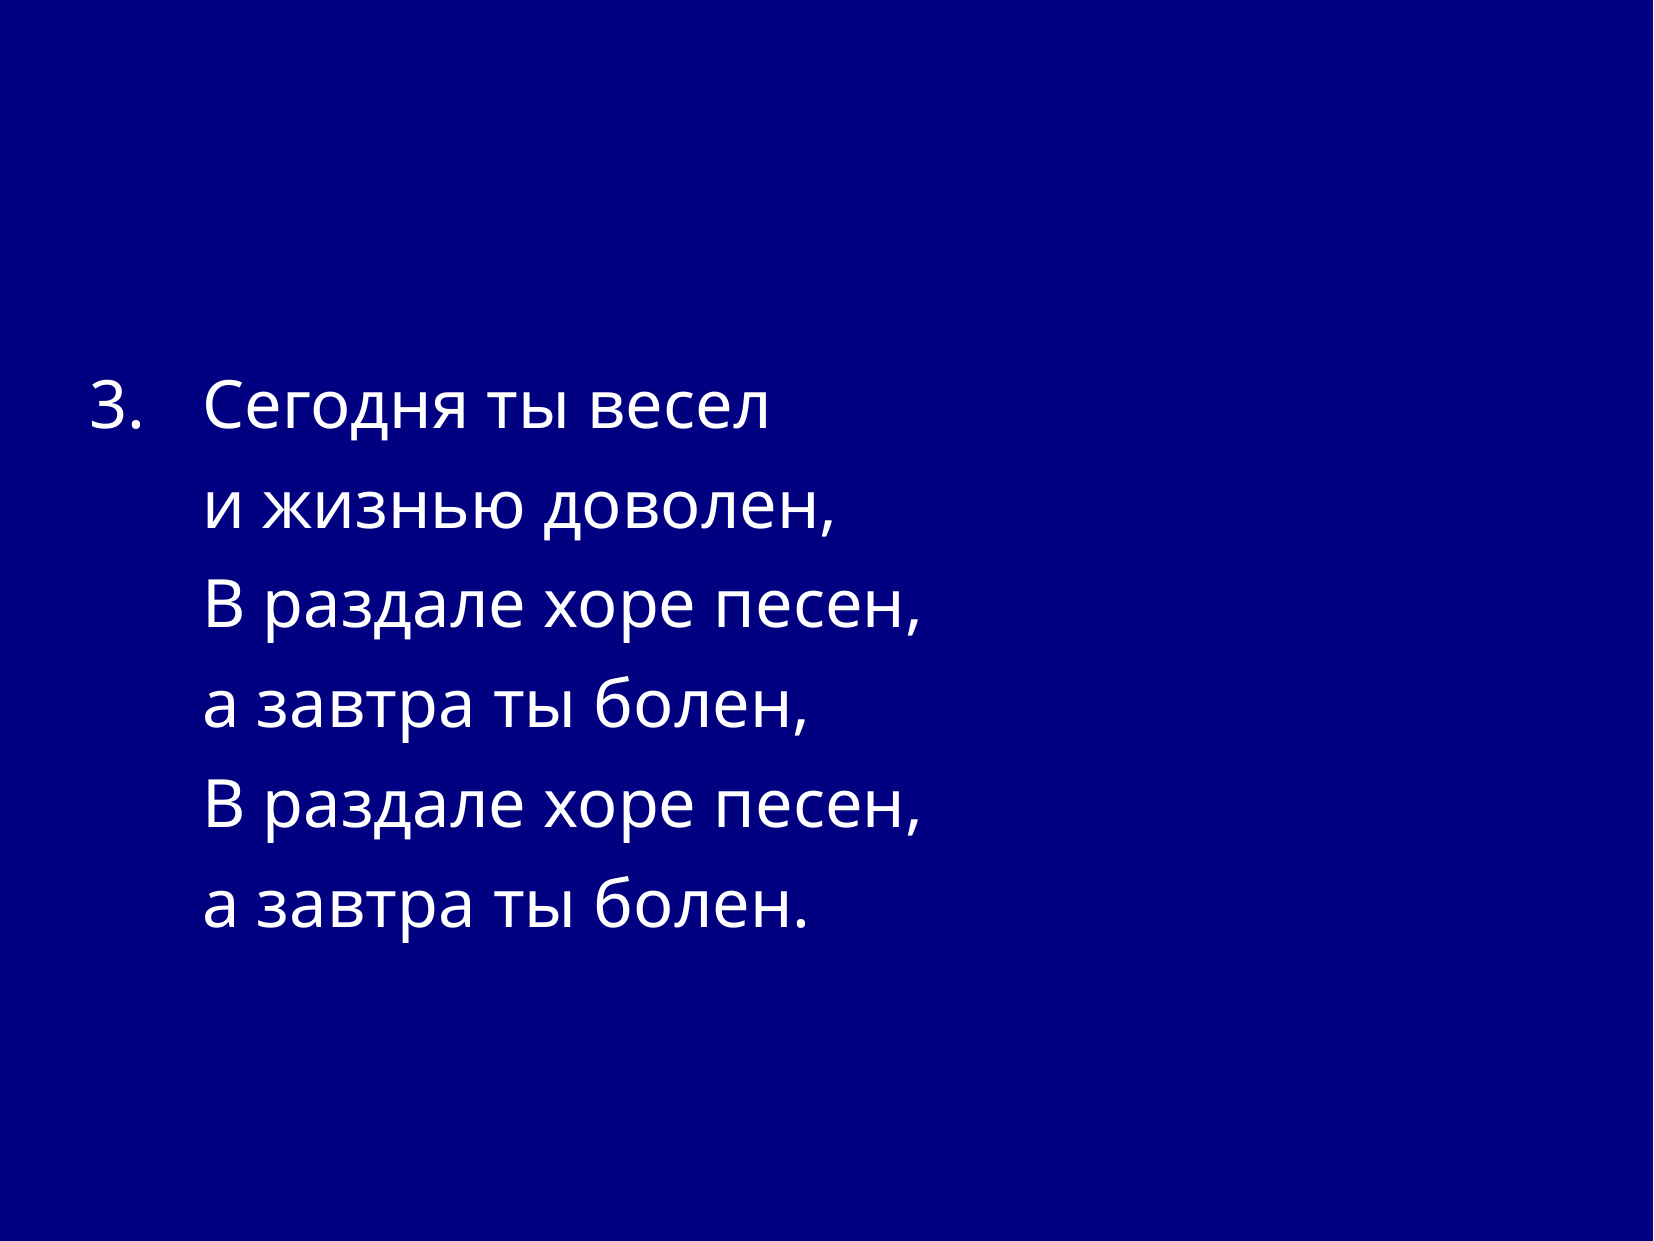

3.	Сегодня ты весел
	и жизнью доволен,
	В раздале хоре песен,
	а завтра ты болен,
	В раздале хоре песен,
	а завтра ты болен.